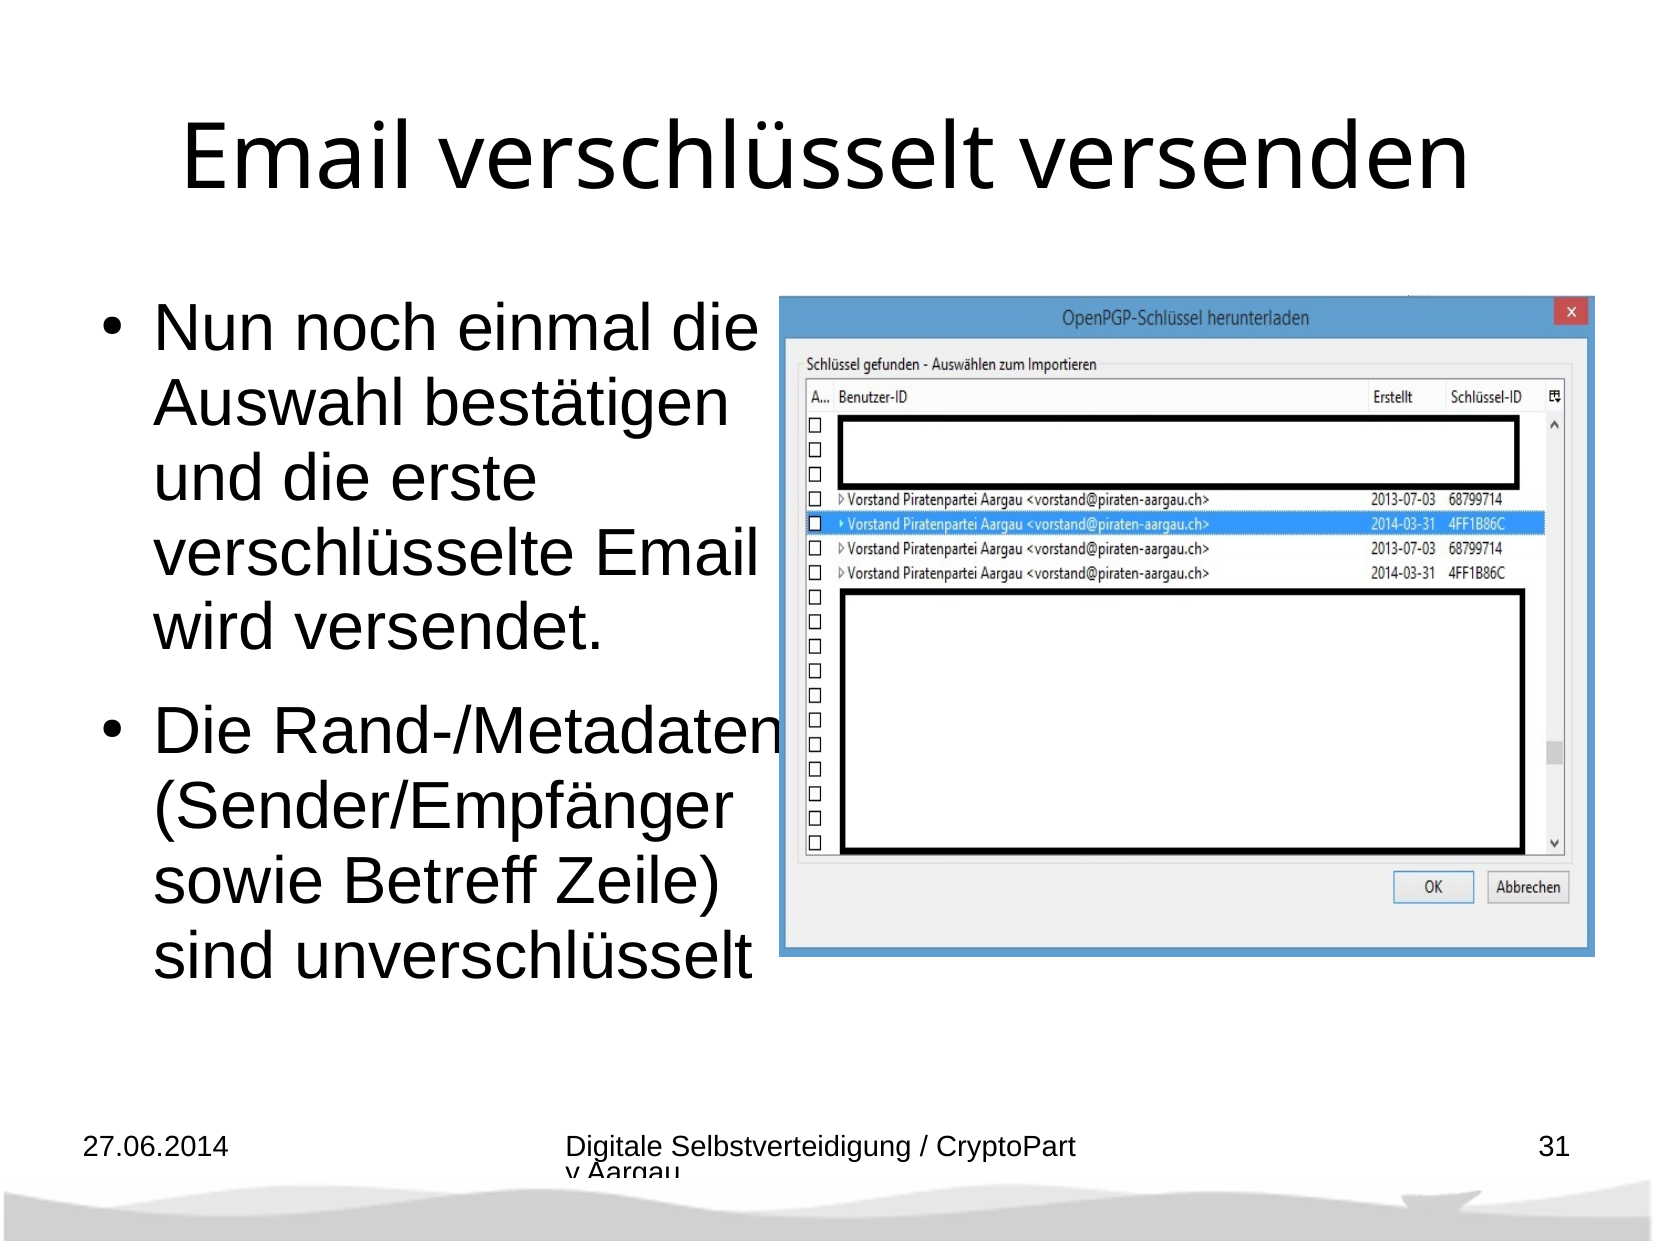

# Email verschlüsselt versenden
Nun noch einmal die Auswahl bestätigen und die erste verschlüsselte Email wird versendet.
Die Rand-/Metadaten (Sender/Empfänger sowie Betreff Zeile) sind unverschlüsselt
27.06.2014
Digitale Selbstverteidigung / CryptoParty Aargau
31